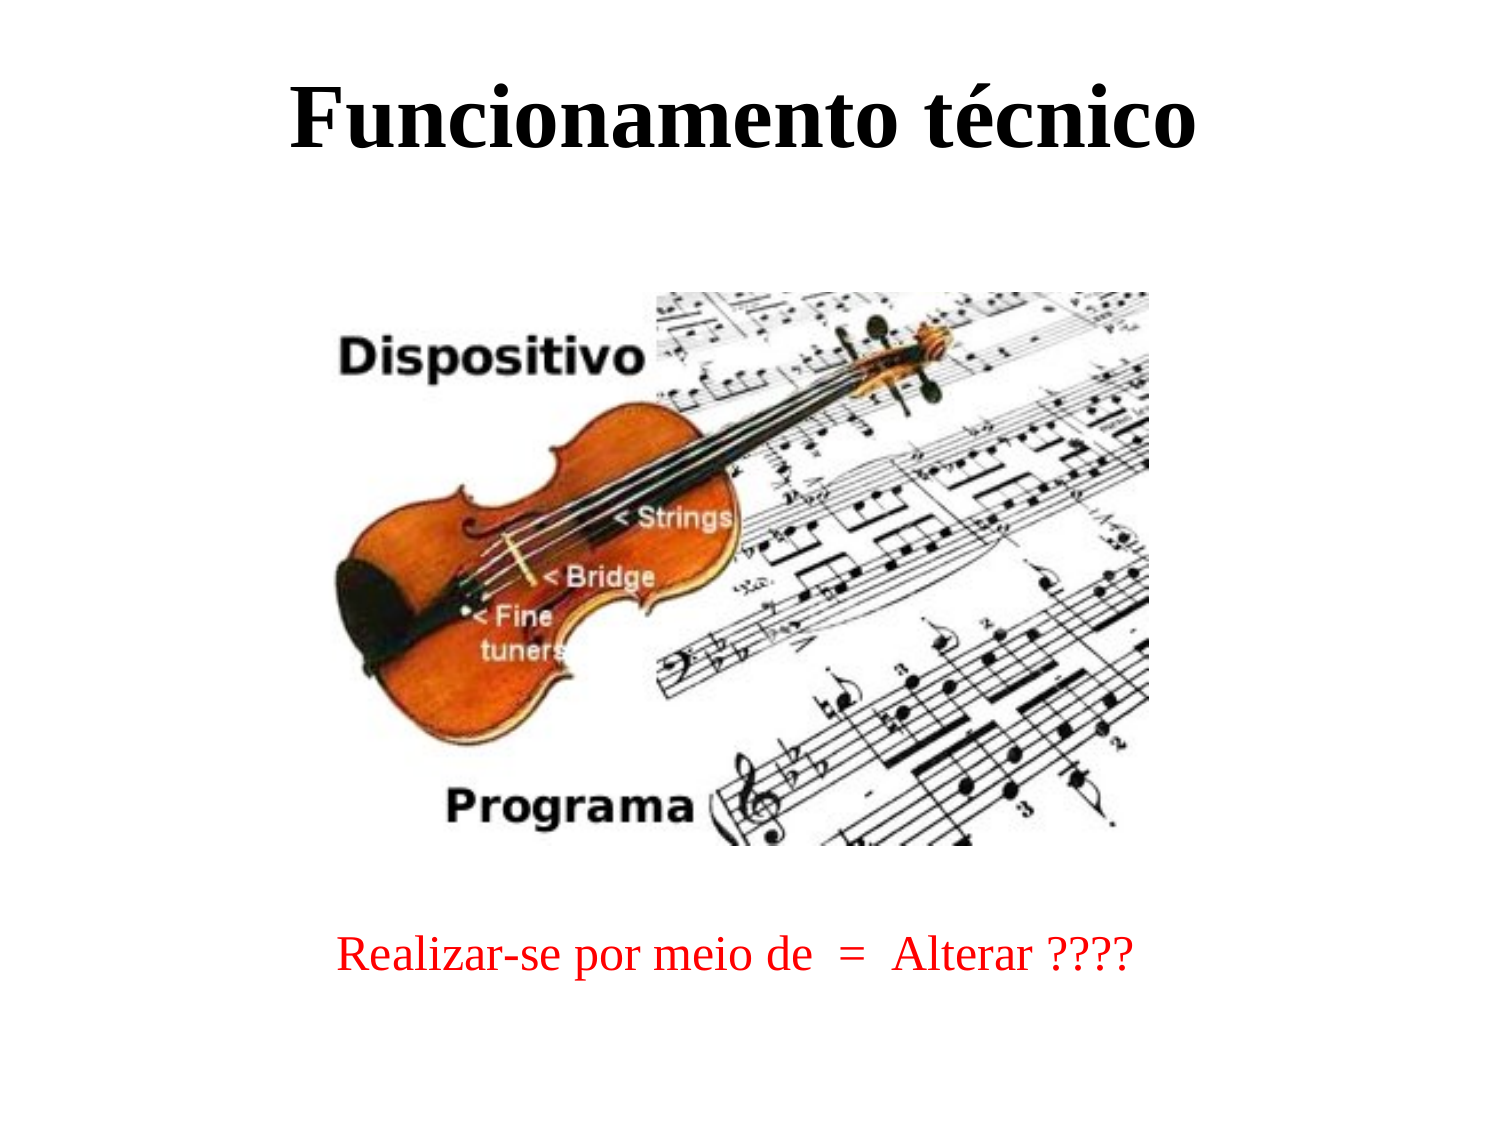

Funcionamento técnico
Realizar-se por meio de = Alterar ????